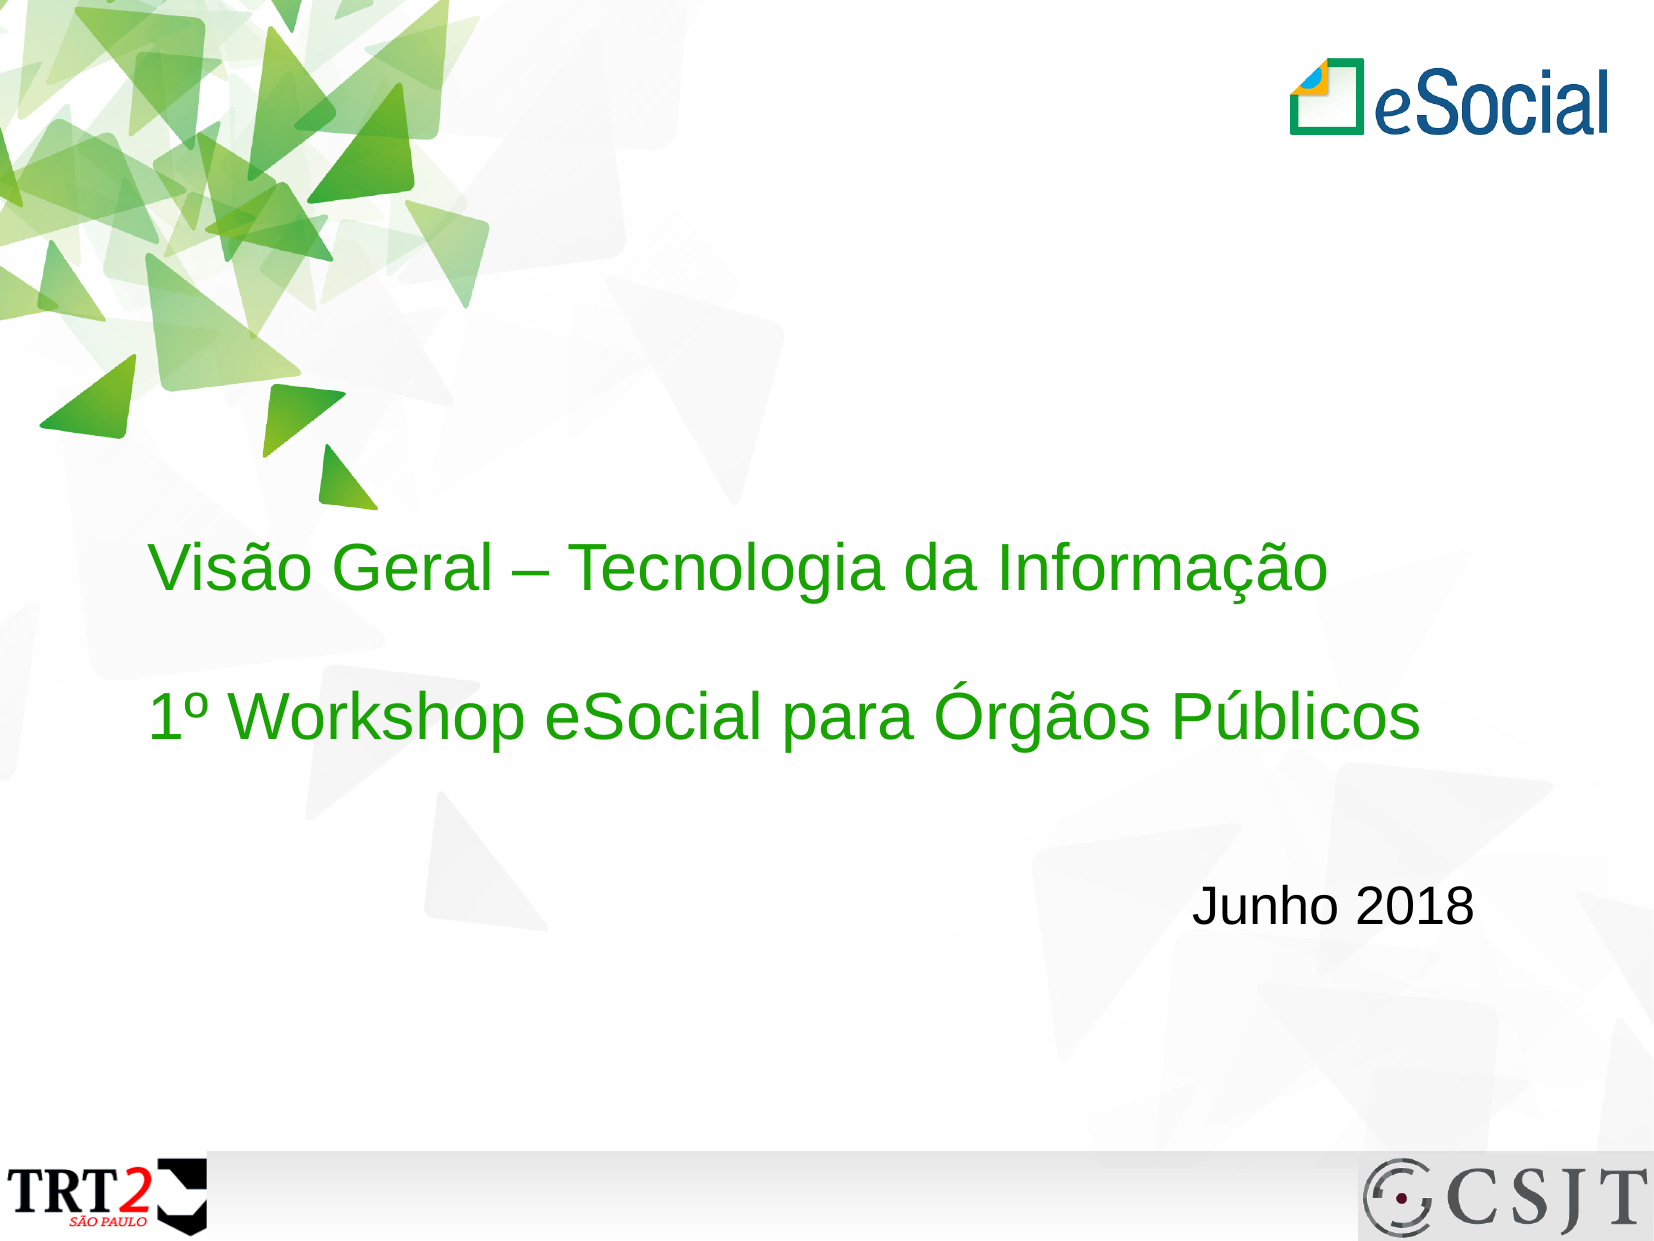

# Visão Geral – Tecnologia da Informação 1º Workshop eSocial para Órgãos Públicos
Junho 2018